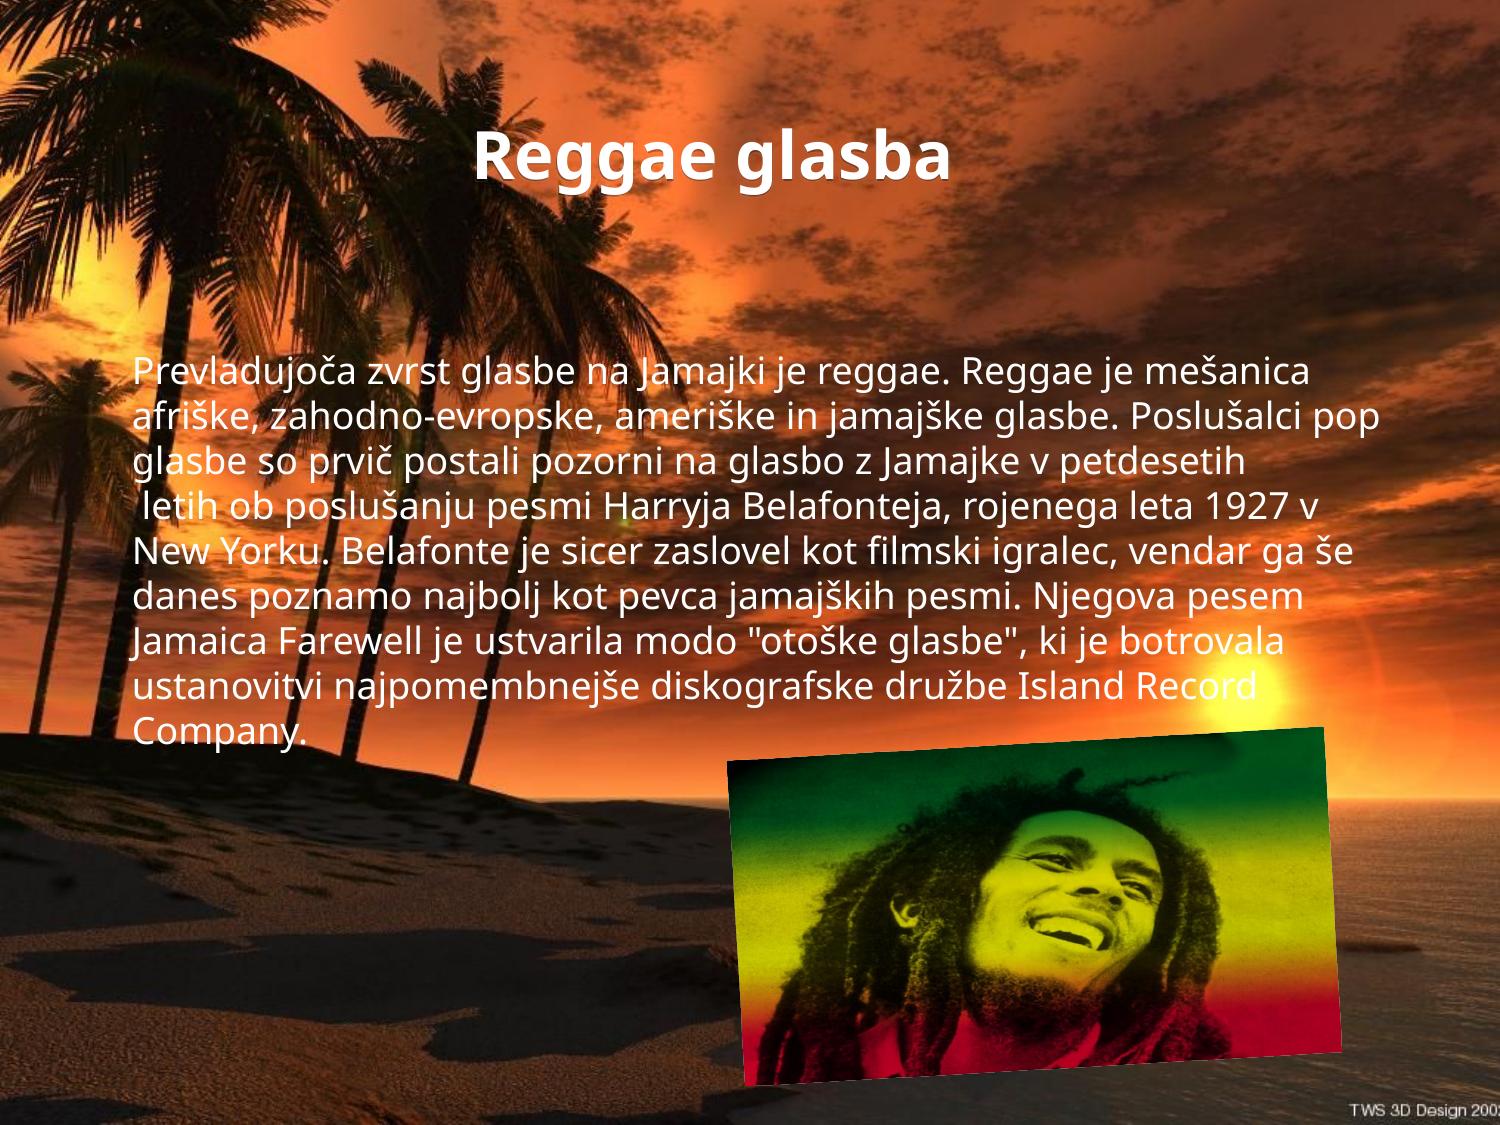

#
Reggae glasba
Prevladujoča zvrst glasbe na Jamajki je reggae. Reggae je mešanica afriške, zahodno-evropske, ameriške in jamajške glasbe. Poslušalci pop glasbe so prvič postali pozorni na glasbo z Jamajke v petdesetih
 letih ob poslušanju pesmi Harryja Belafonteja, rojenega leta 1927 v New Yorku. Belafonte je sicer zaslovel kot filmski igralec, vendar ga še danes poznamo najbolj kot pevca jamajških pesmi. Njegova pesem Jamaica Farewell je ustvarila modo "otoške glasbe", ki je botrovala ustanovitvi najpomembnejše diskografske družbe Island Record Company.